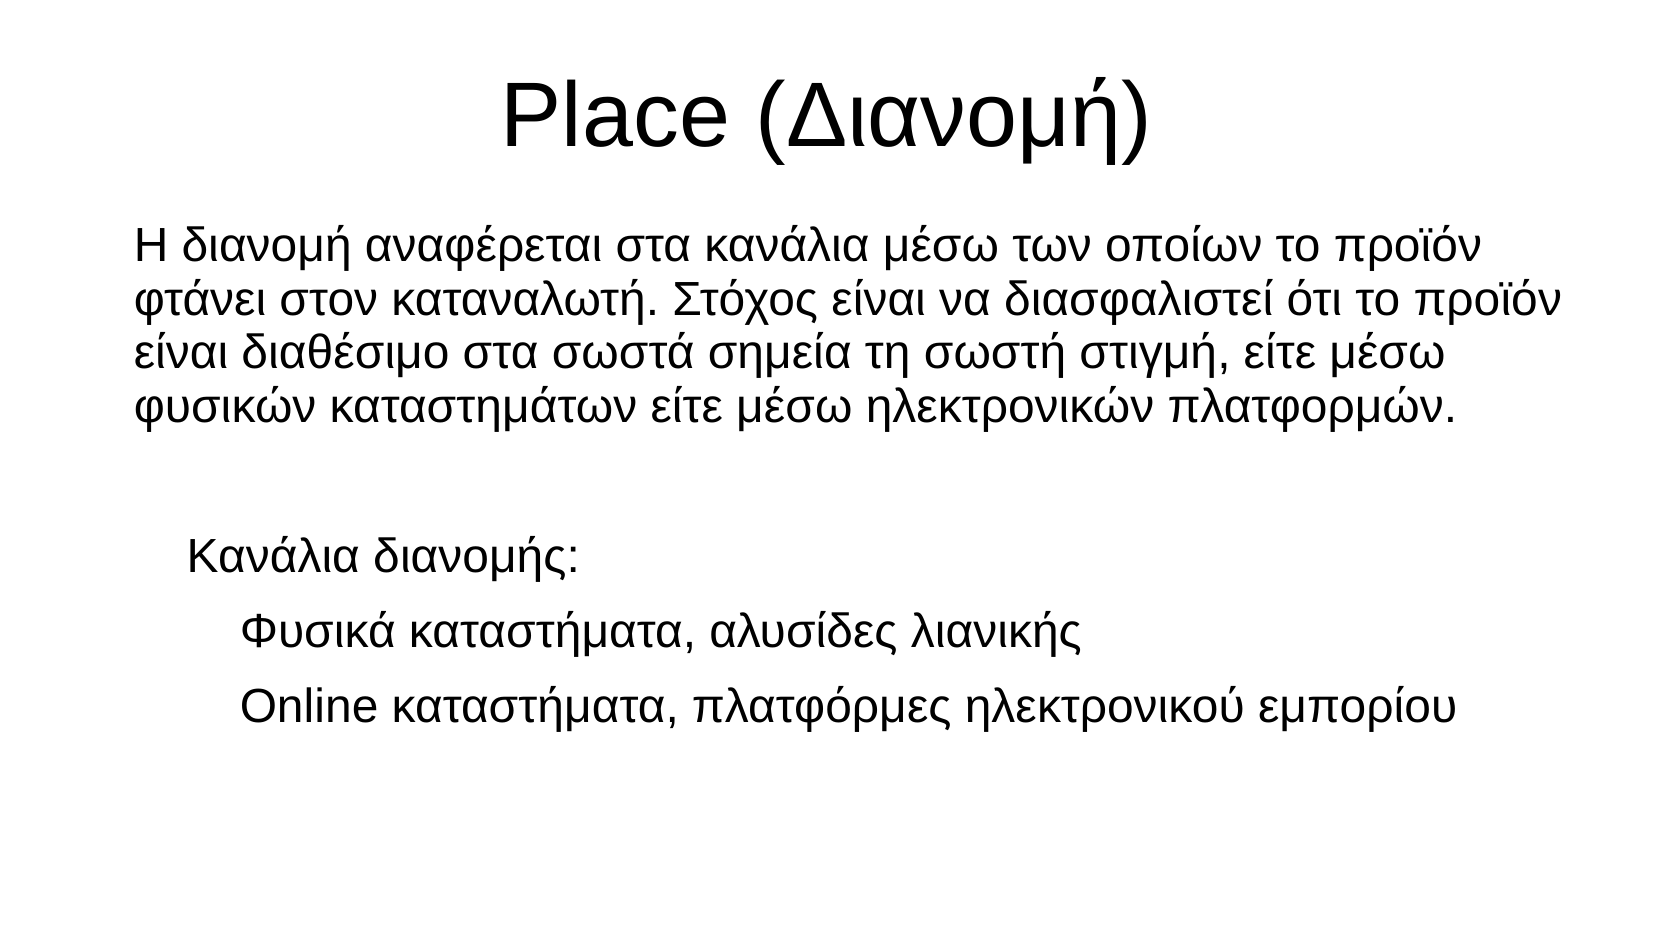

# Place (Διανομή)
Η διανομή αναφέρεται στα κανάλια μέσω των οποίων το προϊόν φτάνει στον καταναλωτή. Στόχος είναι να διασφαλιστεί ότι το προϊόν είναι διαθέσιμο στα σωστά σημεία τη σωστή στιγμή, είτε μέσω φυσικών καταστημάτων είτε μέσω ηλεκτρονικών πλατφορμών.
 Κανάλια διανομής:
 Φυσικά καταστήματα, αλυσίδες λιανικής
 Online καταστήματα, πλατφόρμες ηλεκτρονικού εμπορίου